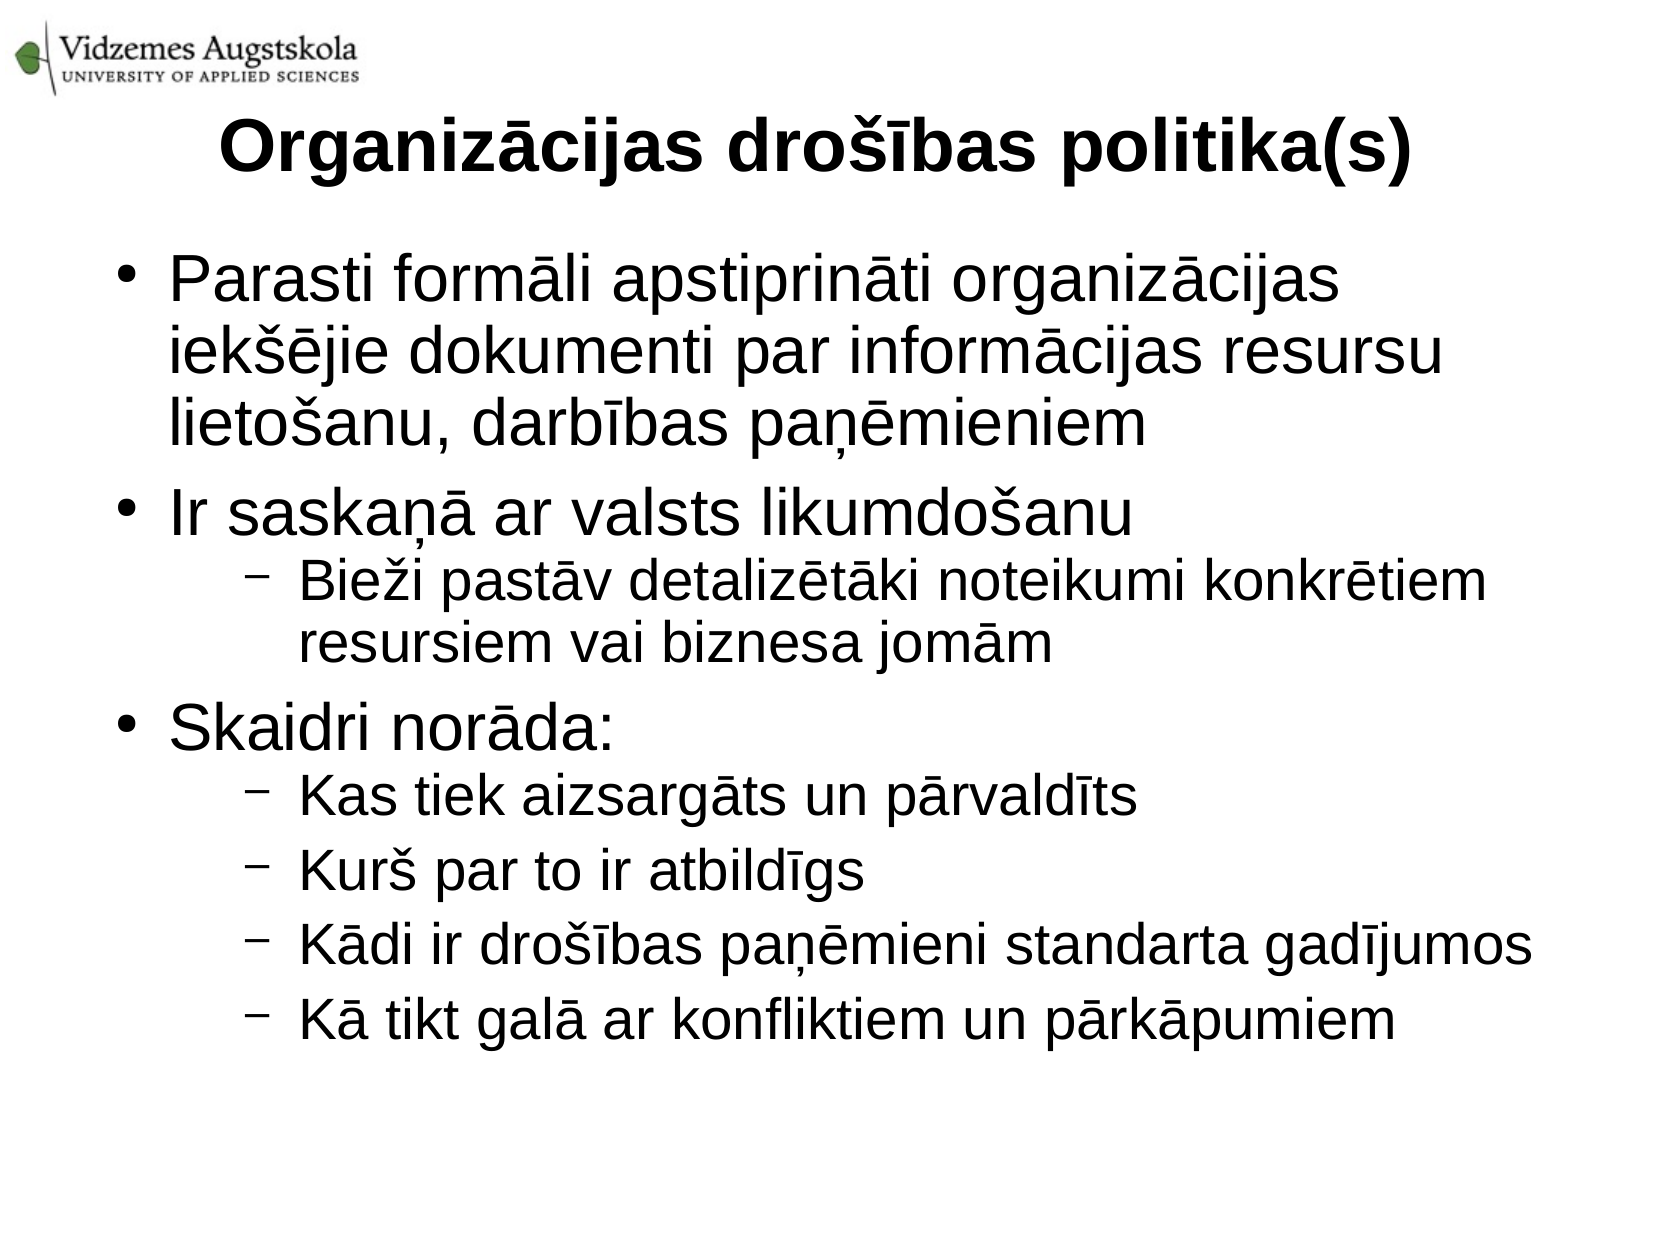

# Organizācijas drošības politika(s)
Parasti formāli apstiprināti organizācijas iekšējie dokumenti par informācijas resursu lietošanu, darbības paņēmieniem
Ir saskaņā ar valsts likumdošanu
Bieži pastāv detalizētāki noteikumi konkrētiem resursiem vai biznesa jomām
Skaidri norāda:
Kas tiek aizsargāts un pārvaldīts
Kurš par to ir atbildīgs
Kādi ir drošības paņēmieni standarta gadījumos
Kā tikt galā ar konfliktiem un pārkāpumiem